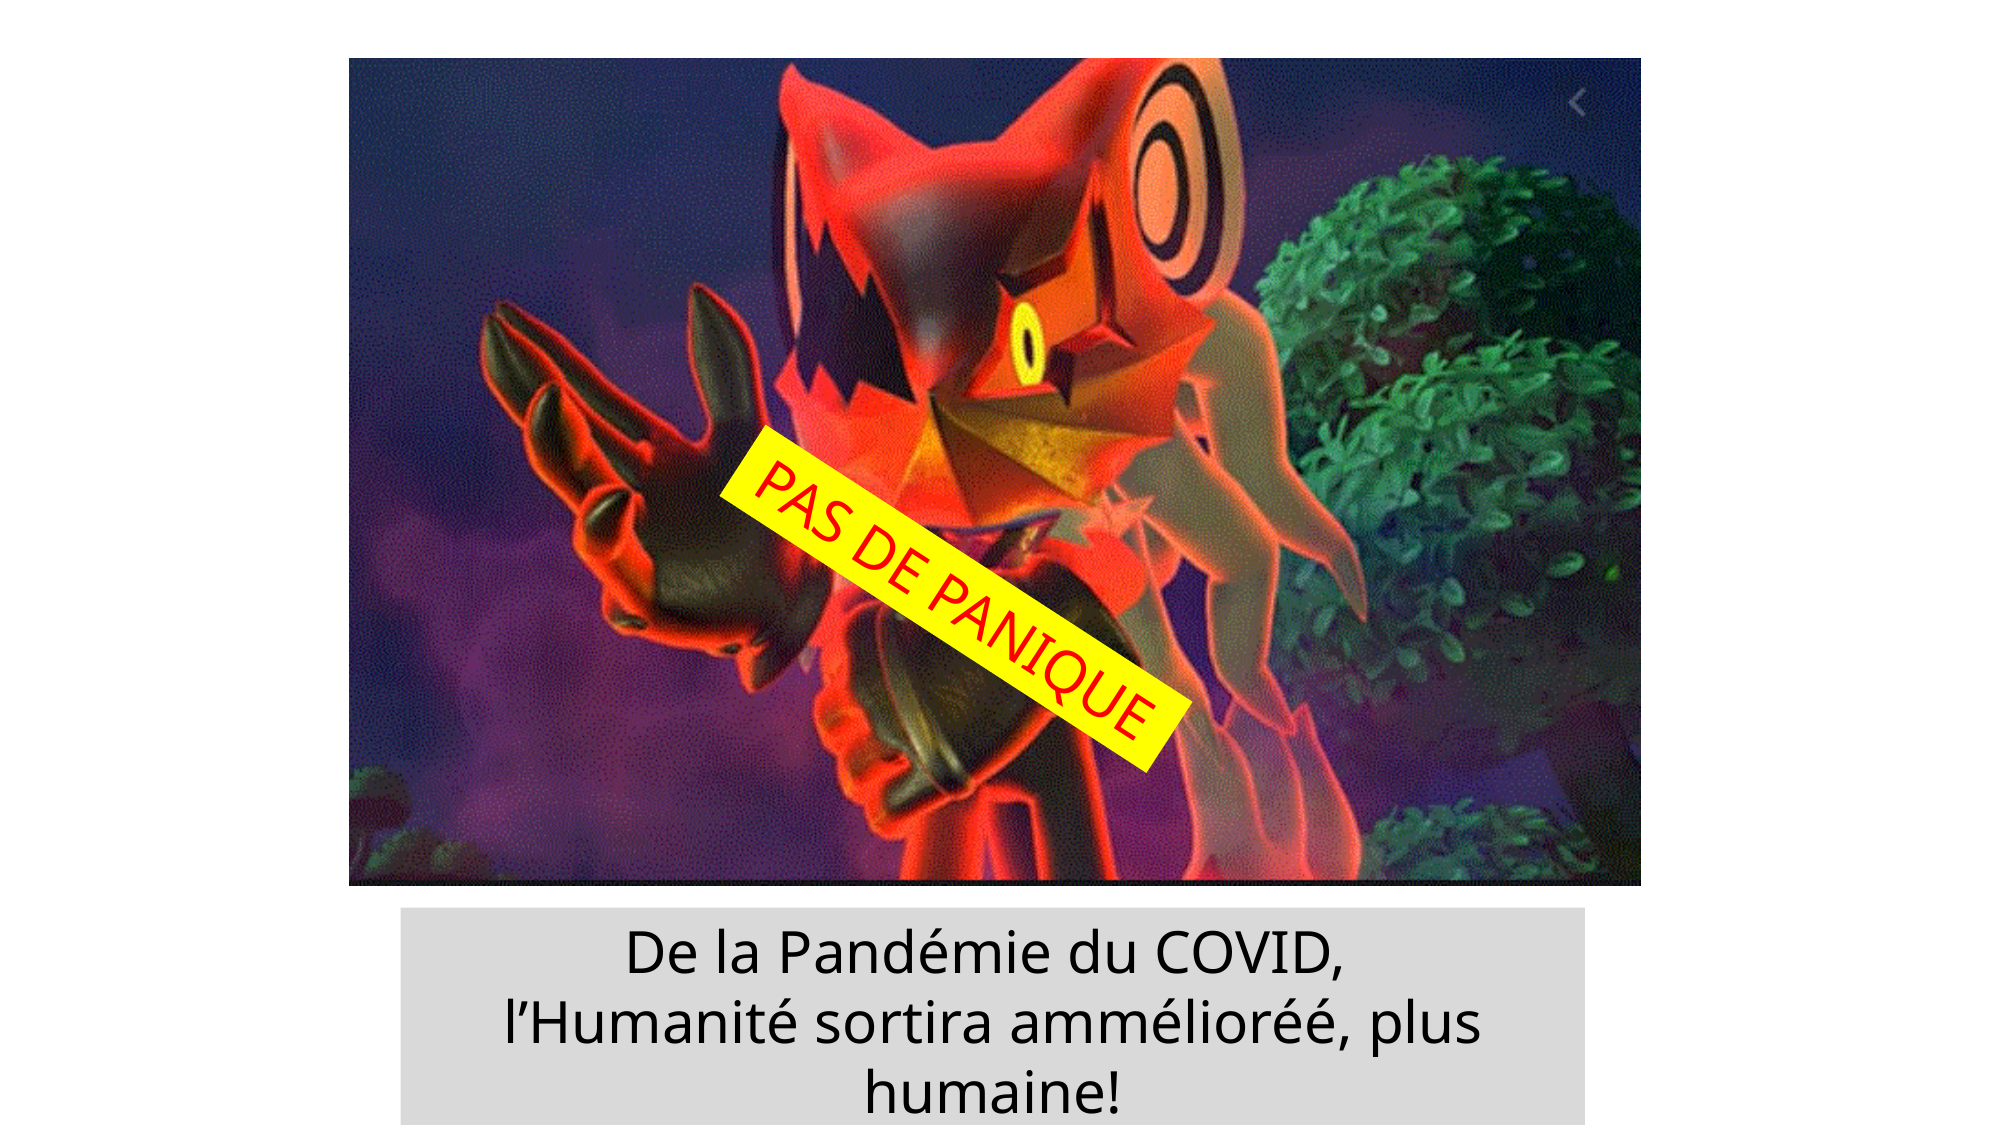

PAS DE PANIQUE
Cfr: Marc 4:35-41
De la Pandémie du COVID,
l’Humanité sortira ammélioréé, plus humaine!